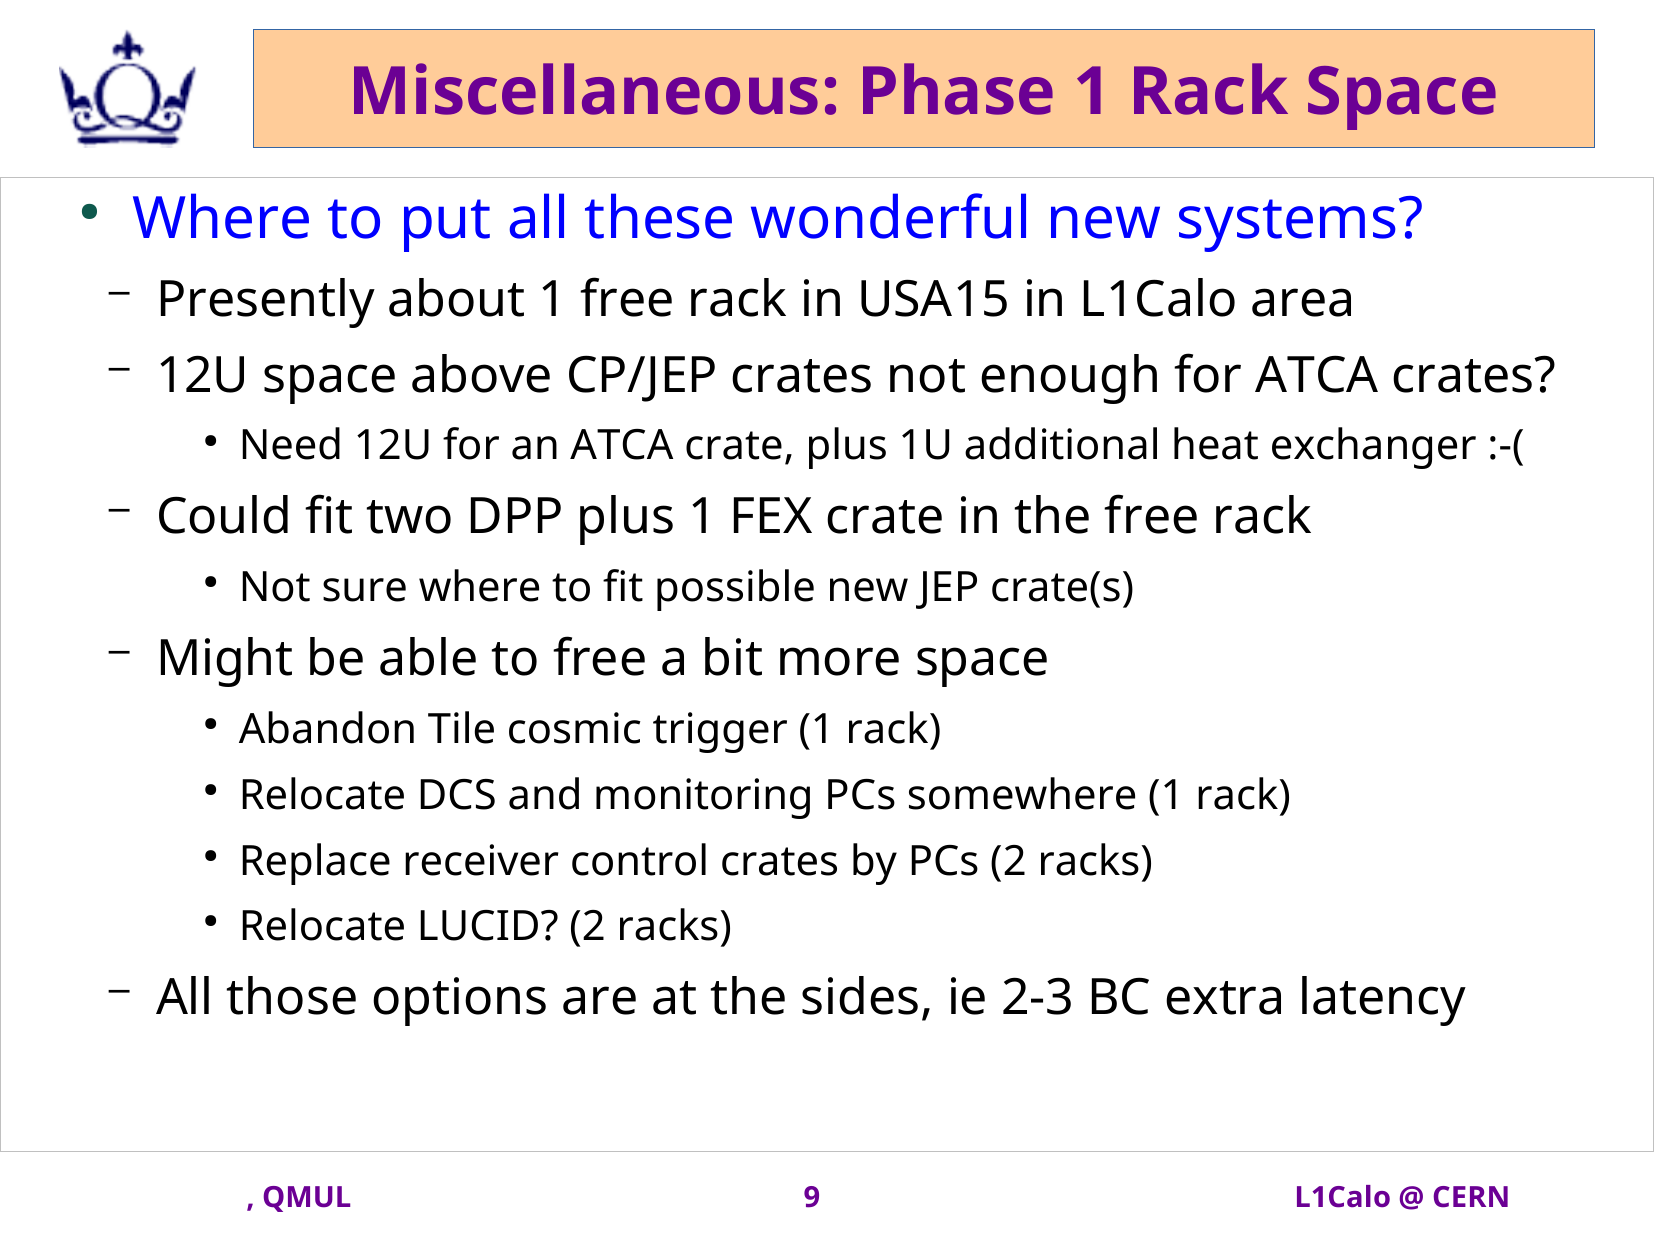

# Miscellaneous: Phase 1 Rack Space
Where to put all these wonderful new systems?
Presently about 1 free rack in USA15 in L1Calo area
12U space above CP/JEP crates not enough for ATCA crates?
Need 12U for an ATCA crate, plus 1U additional heat exchanger :-(
Could fit two DPP plus 1 FEX crate in the free rack
Not sure where to fit possible new JEP crate(s)
Might be able to free a bit more space
Abandon Tile cosmic trigger (1 rack)
Relocate DCS and monitoring PCs somewhere (1 rack)
Replace receiver control crates by PCs (2 racks)
Relocate LUCID? (2 racks)
All those options are at the sides, ie 2-3 BC extra latency